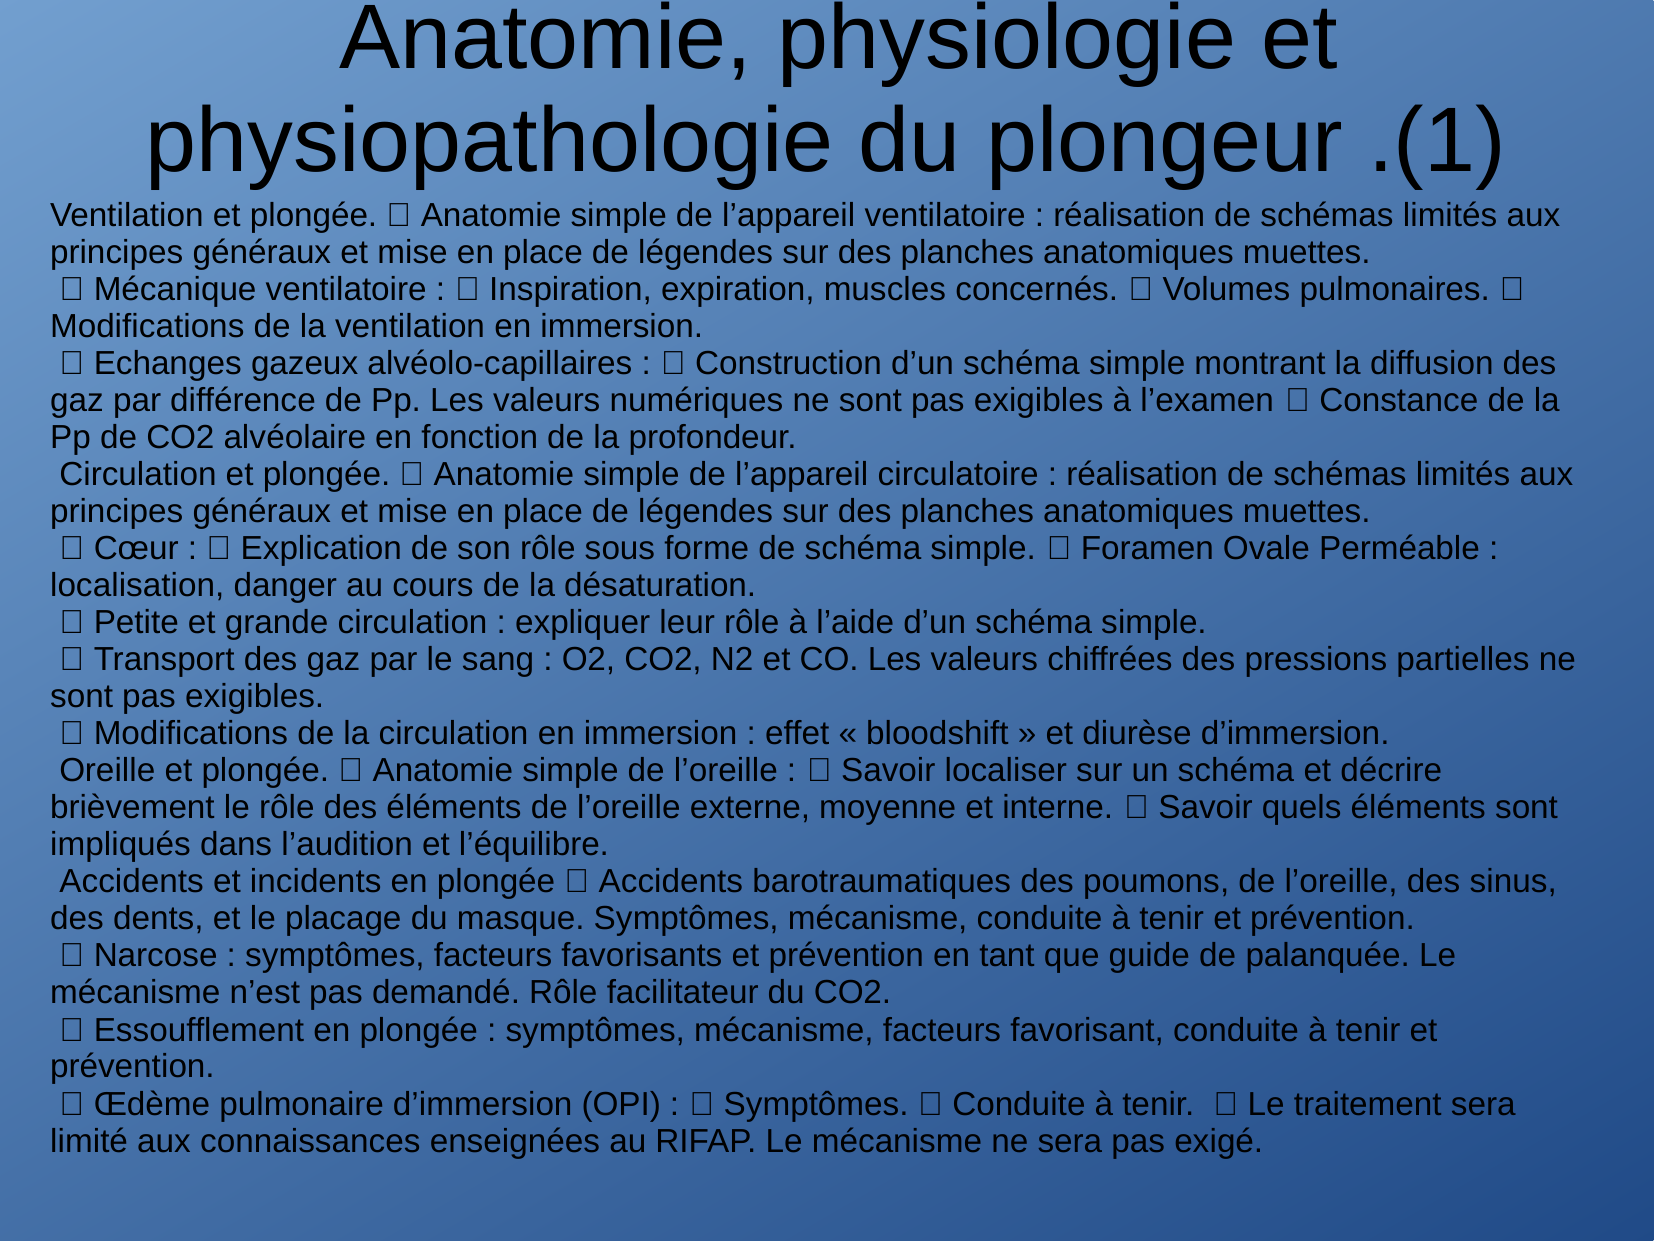

# Anatomie, physiologie et physiopathologie du plongeur .(1)
Ventilation et plongée.  Anatomie simple de l’appareil ventilatoire : réalisation de schémas limités aux principes généraux et mise en place de légendes sur des planches anatomiques muettes.
  Mécanique ventilatoire :  Inspiration, expiration, muscles concernés.  Volumes pulmonaires.  Modifications de la ventilation en immersion.
  Echanges gazeux alvéolo-capillaires :  Construction d’un schéma simple montrant la diffusion des gaz par différence de Pp. Les valeurs numériques ne sont pas exigibles à l’examen  Constance de la Pp de CO2 alvéolaire en fonction de la profondeur.
 Circulation et plongée.  Anatomie simple de l’appareil circulatoire : réalisation de schémas limités aux principes généraux et mise en place de légendes sur des planches anatomiques muettes.
  Cœur :  Explication de son rôle sous forme de schéma simple.  Foramen Ovale Perméable : localisation, danger au cours de la désaturation.
  Petite et grande circulation : expliquer leur rôle à l’aide d’un schéma simple.
  Transport des gaz par le sang : O2, CO2, N2 et CO. Les valeurs chiffrées des pressions partielles ne sont pas exigibles.
  Modifications de la circulation en immersion : effet « bloodshift » et diurèse d’immersion.
 Oreille et plongée.  Anatomie simple de l’oreille :  Savoir localiser sur un schéma et décrire brièvement le rôle des éléments de l’oreille externe, moyenne et interne.  Savoir quels éléments sont impliqués dans l’audition et l’équilibre.
 Accidents et incidents en plongée  Accidents barotraumatiques des poumons, de l’oreille, des sinus, des dents, et le placage du masque. Symptômes, mécanisme, conduite à tenir et prévention.
  Narcose : symptômes, facteurs favorisants et prévention en tant que guide de palanquée. Le mécanisme n’est pas demandé. Rôle facilitateur du CO2.
  Essoufflement en plongée : symptômes, mécanisme, facteurs favorisant, conduite à tenir et prévention.
  Œdème pulmonaire d’immersion (OPI) :  Symptômes.  Conduite à tenir.  Le traitement sera limité aux connaissances enseignées au RIFAP. Le mécanisme ne sera pas exigé.